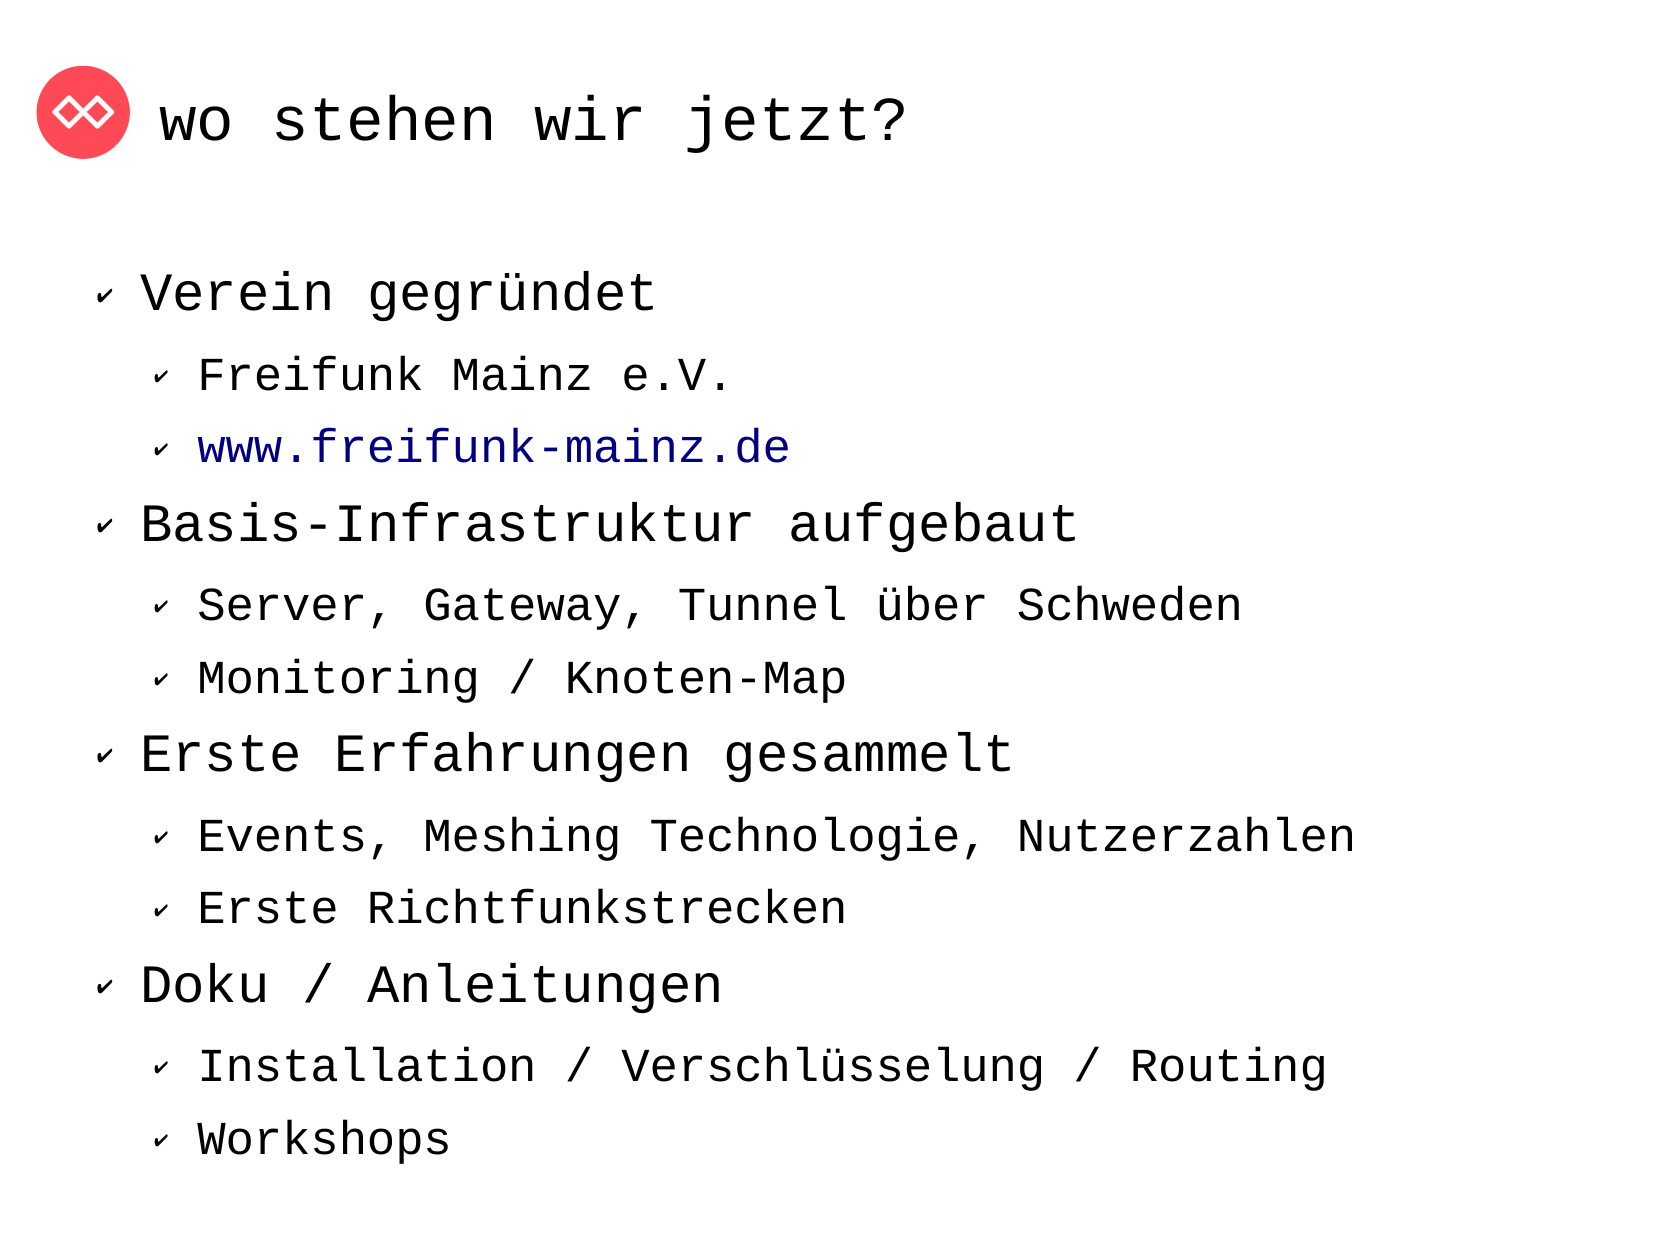

# wo stehen wir jetzt?
Verein gegründet
Freifunk Mainz e.V.
www.freifunk-mainz.de
Basis-Infrastruktur aufgebaut
Server, Gateway, Tunnel über Schweden
Monitoring / Knoten-Map
Erste Erfahrungen gesammelt
Events, Meshing Technologie, Nutzerzahlen
Erste Richtfunkstrecken
Doku / Anleitungen
Installation / Verschlüsselung / Routing
Workshops